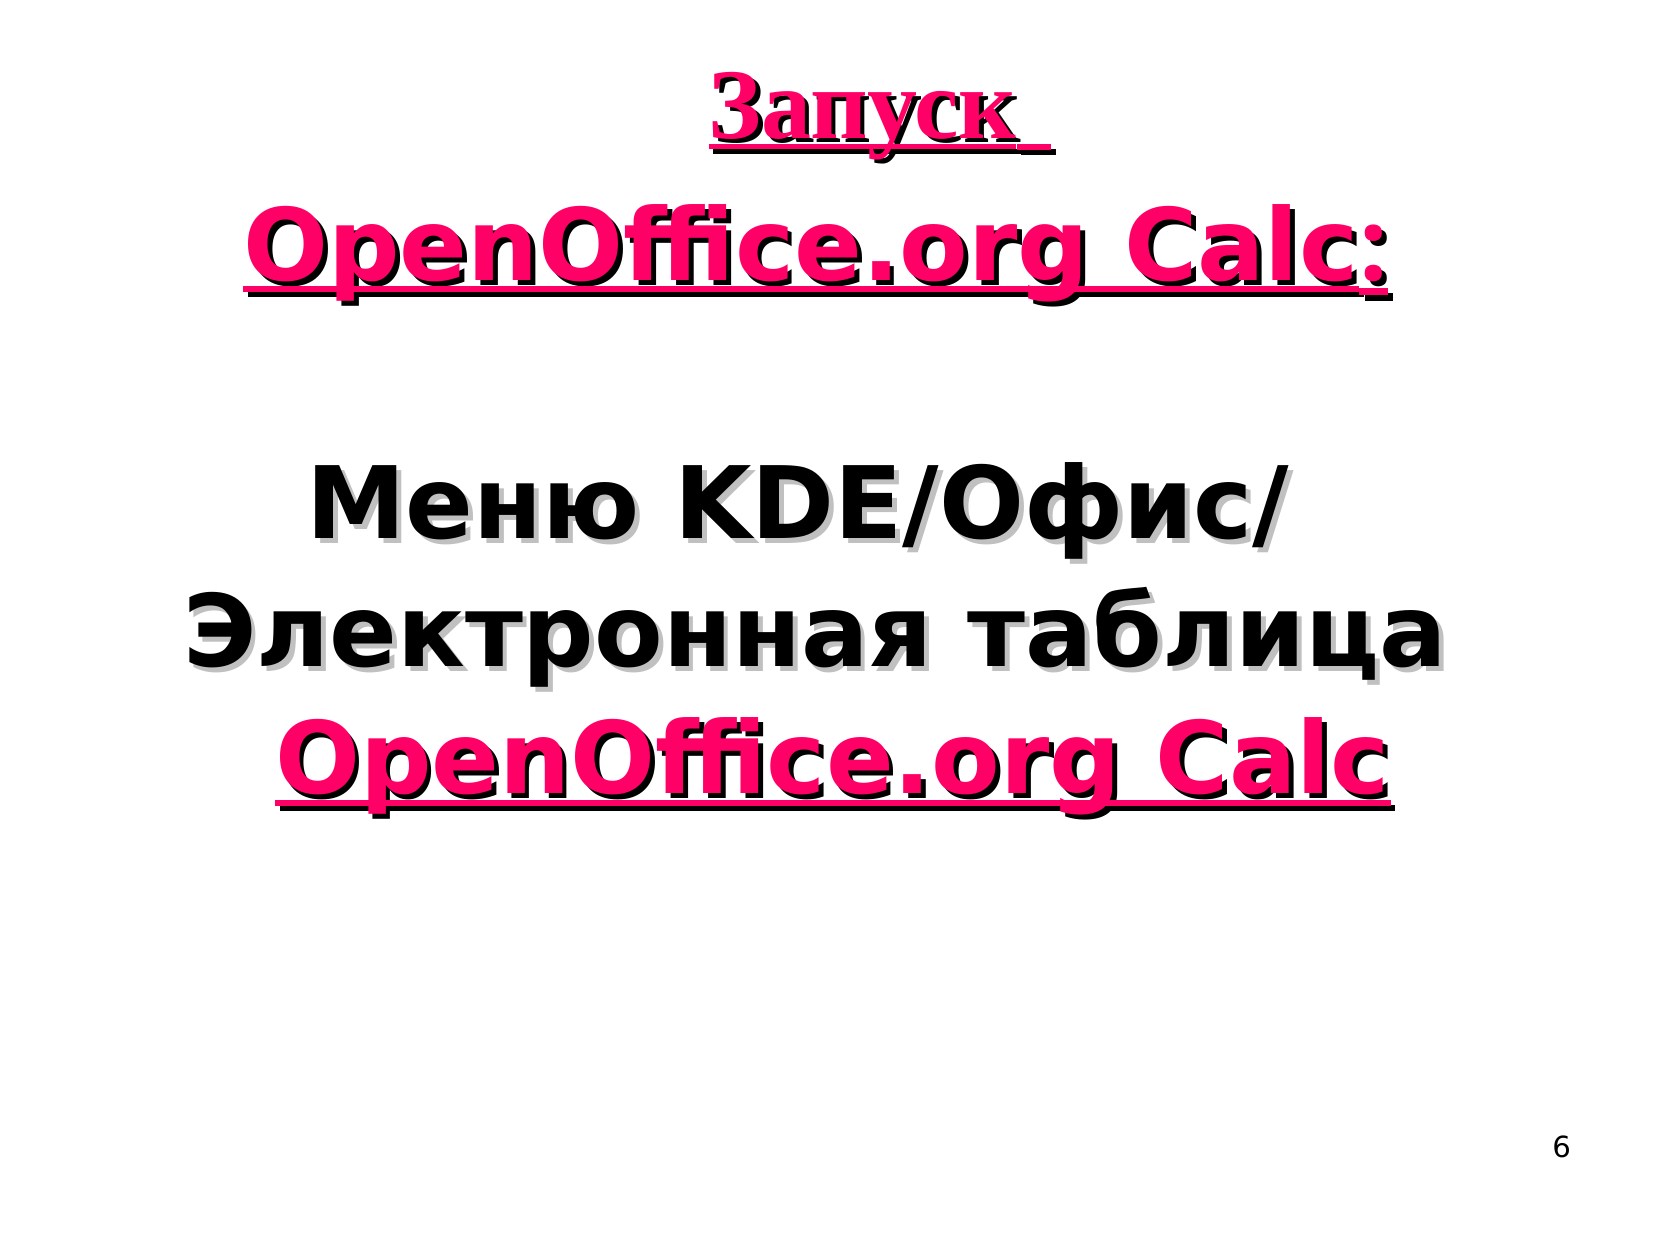

# Запуск
OpenOffice.org Calc:
Меню KDE/Офис/
Электронная таблица
 OpenOffice.org Calс
6